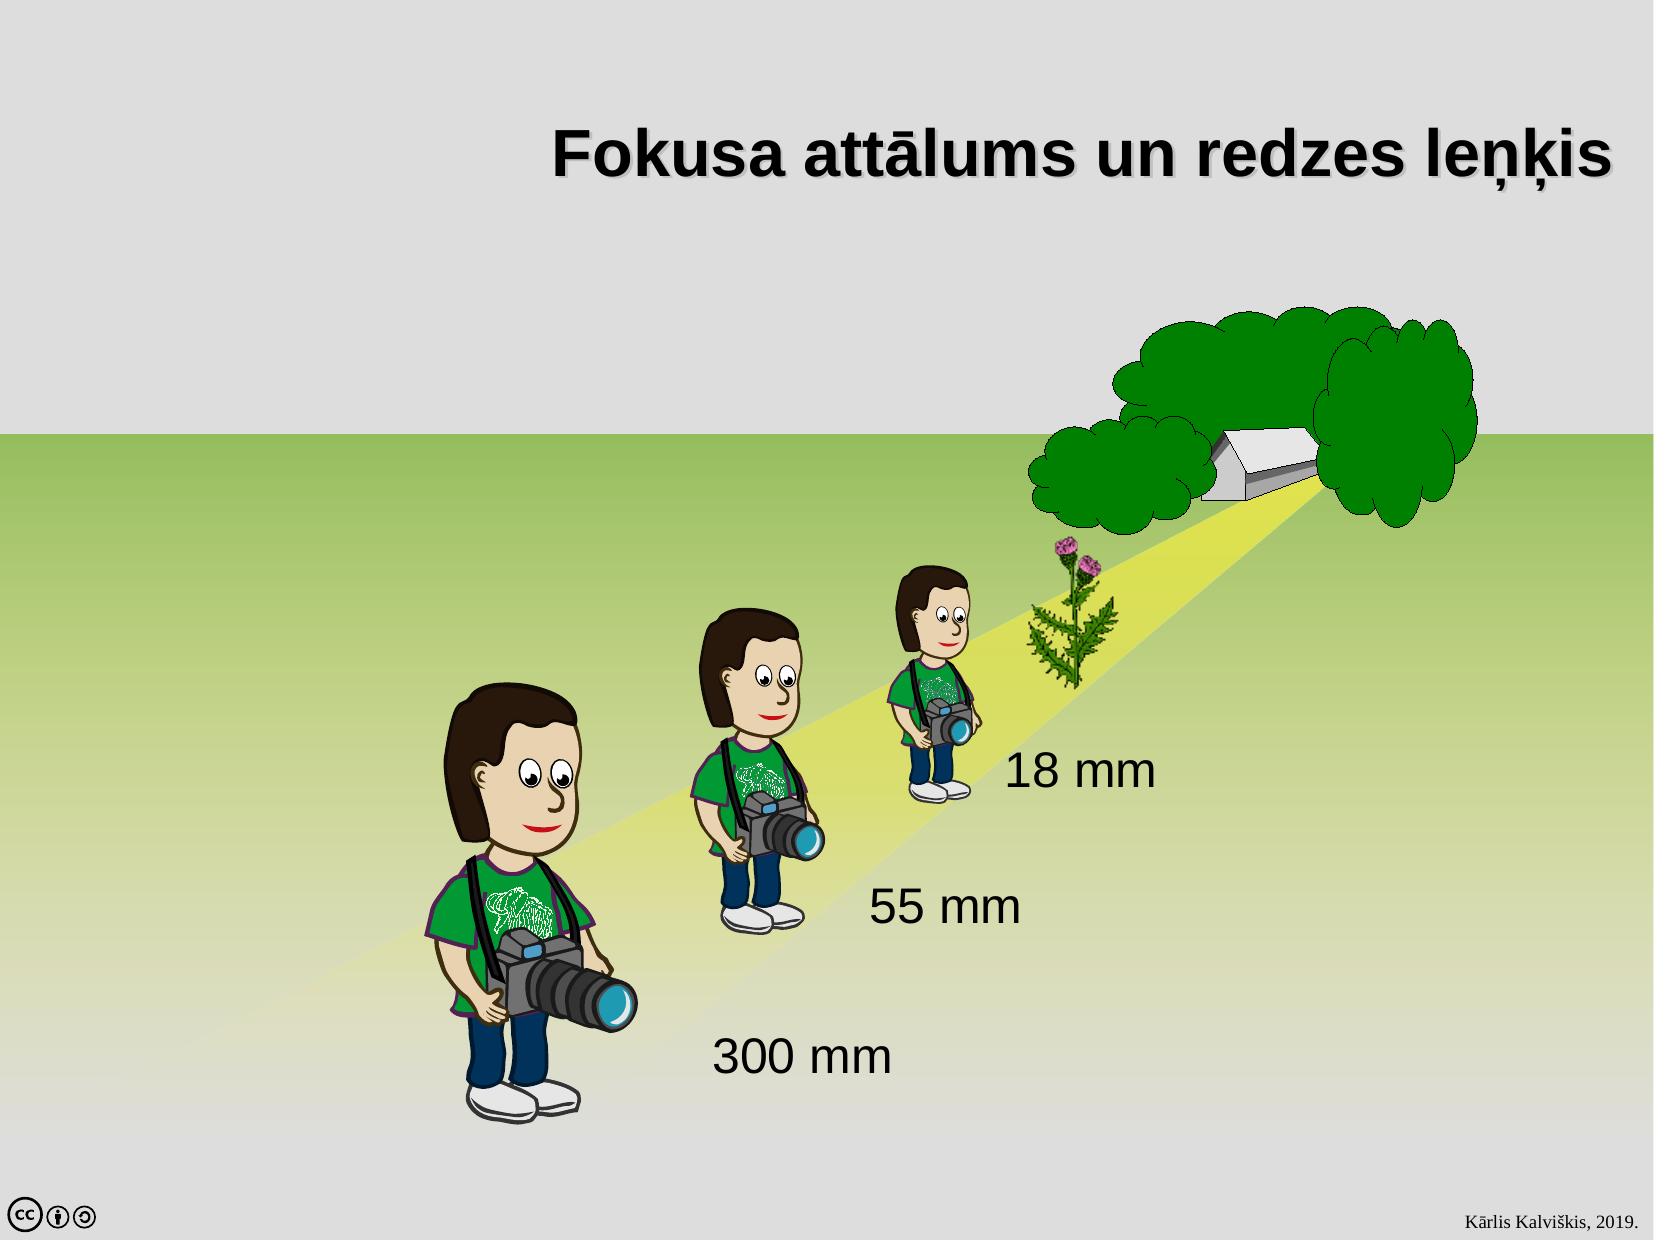

# Fokusa attālums un redzes leņķis
18 mm
55 mm
300 mm